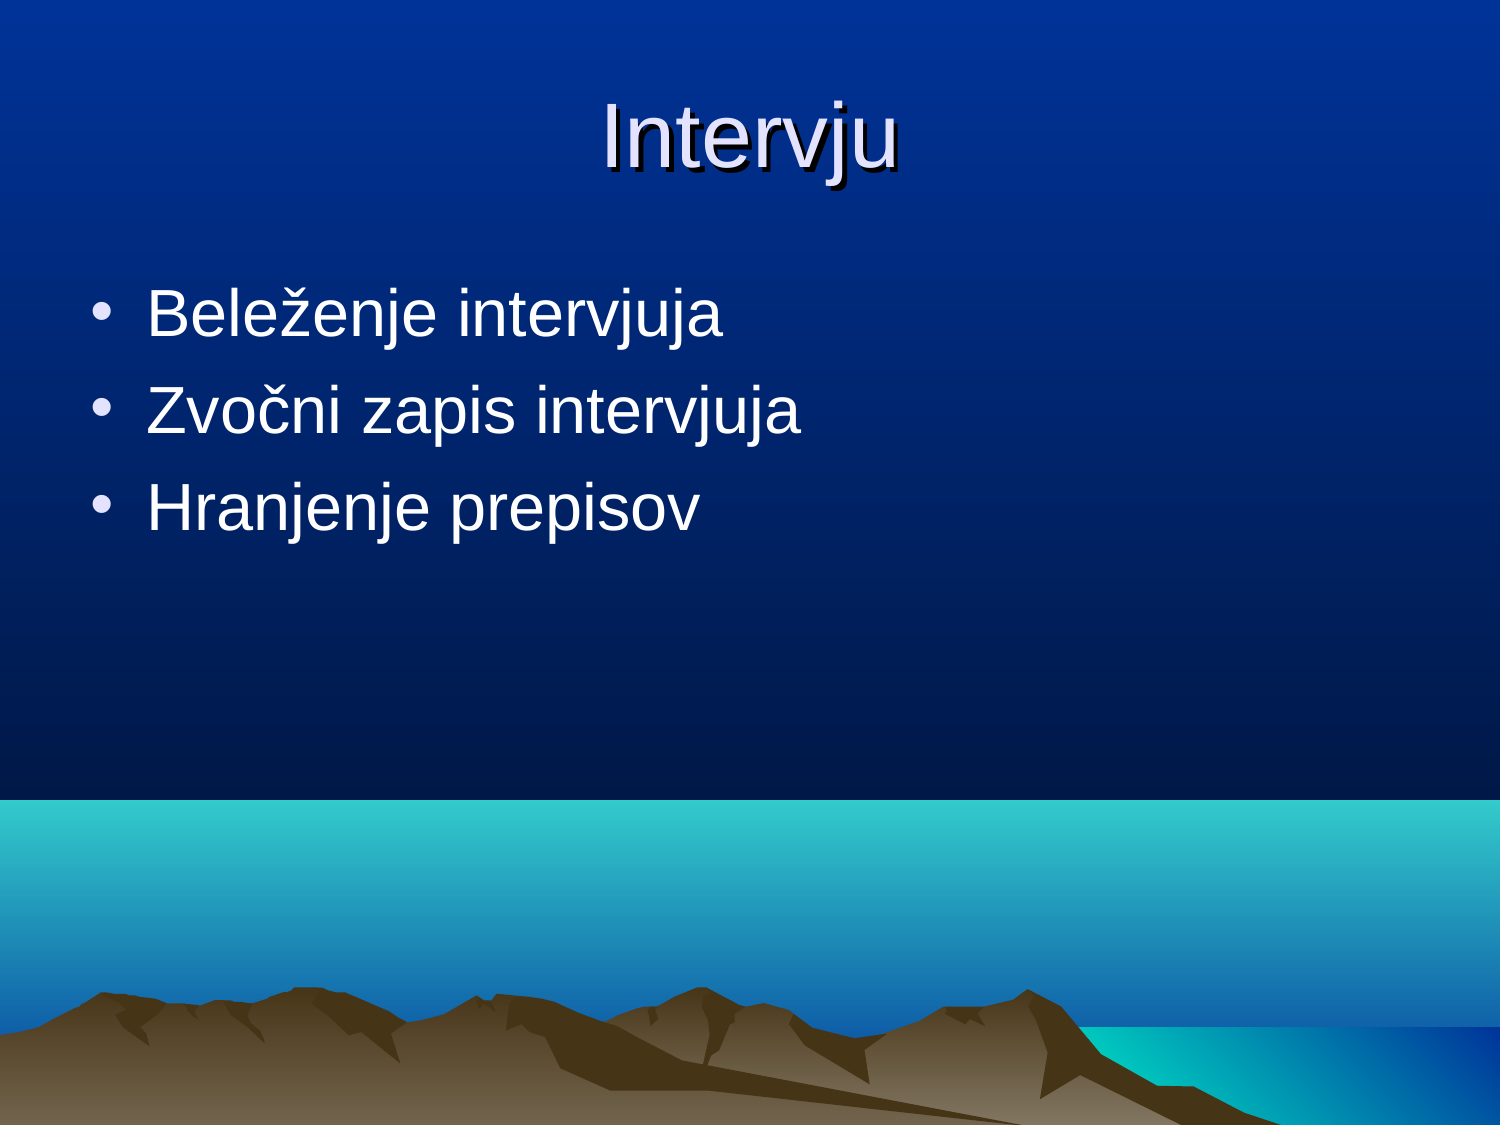

# Intervju
Beleženje intervjuja
Zvočni zapis intervjuja
Hranjenje prepisov